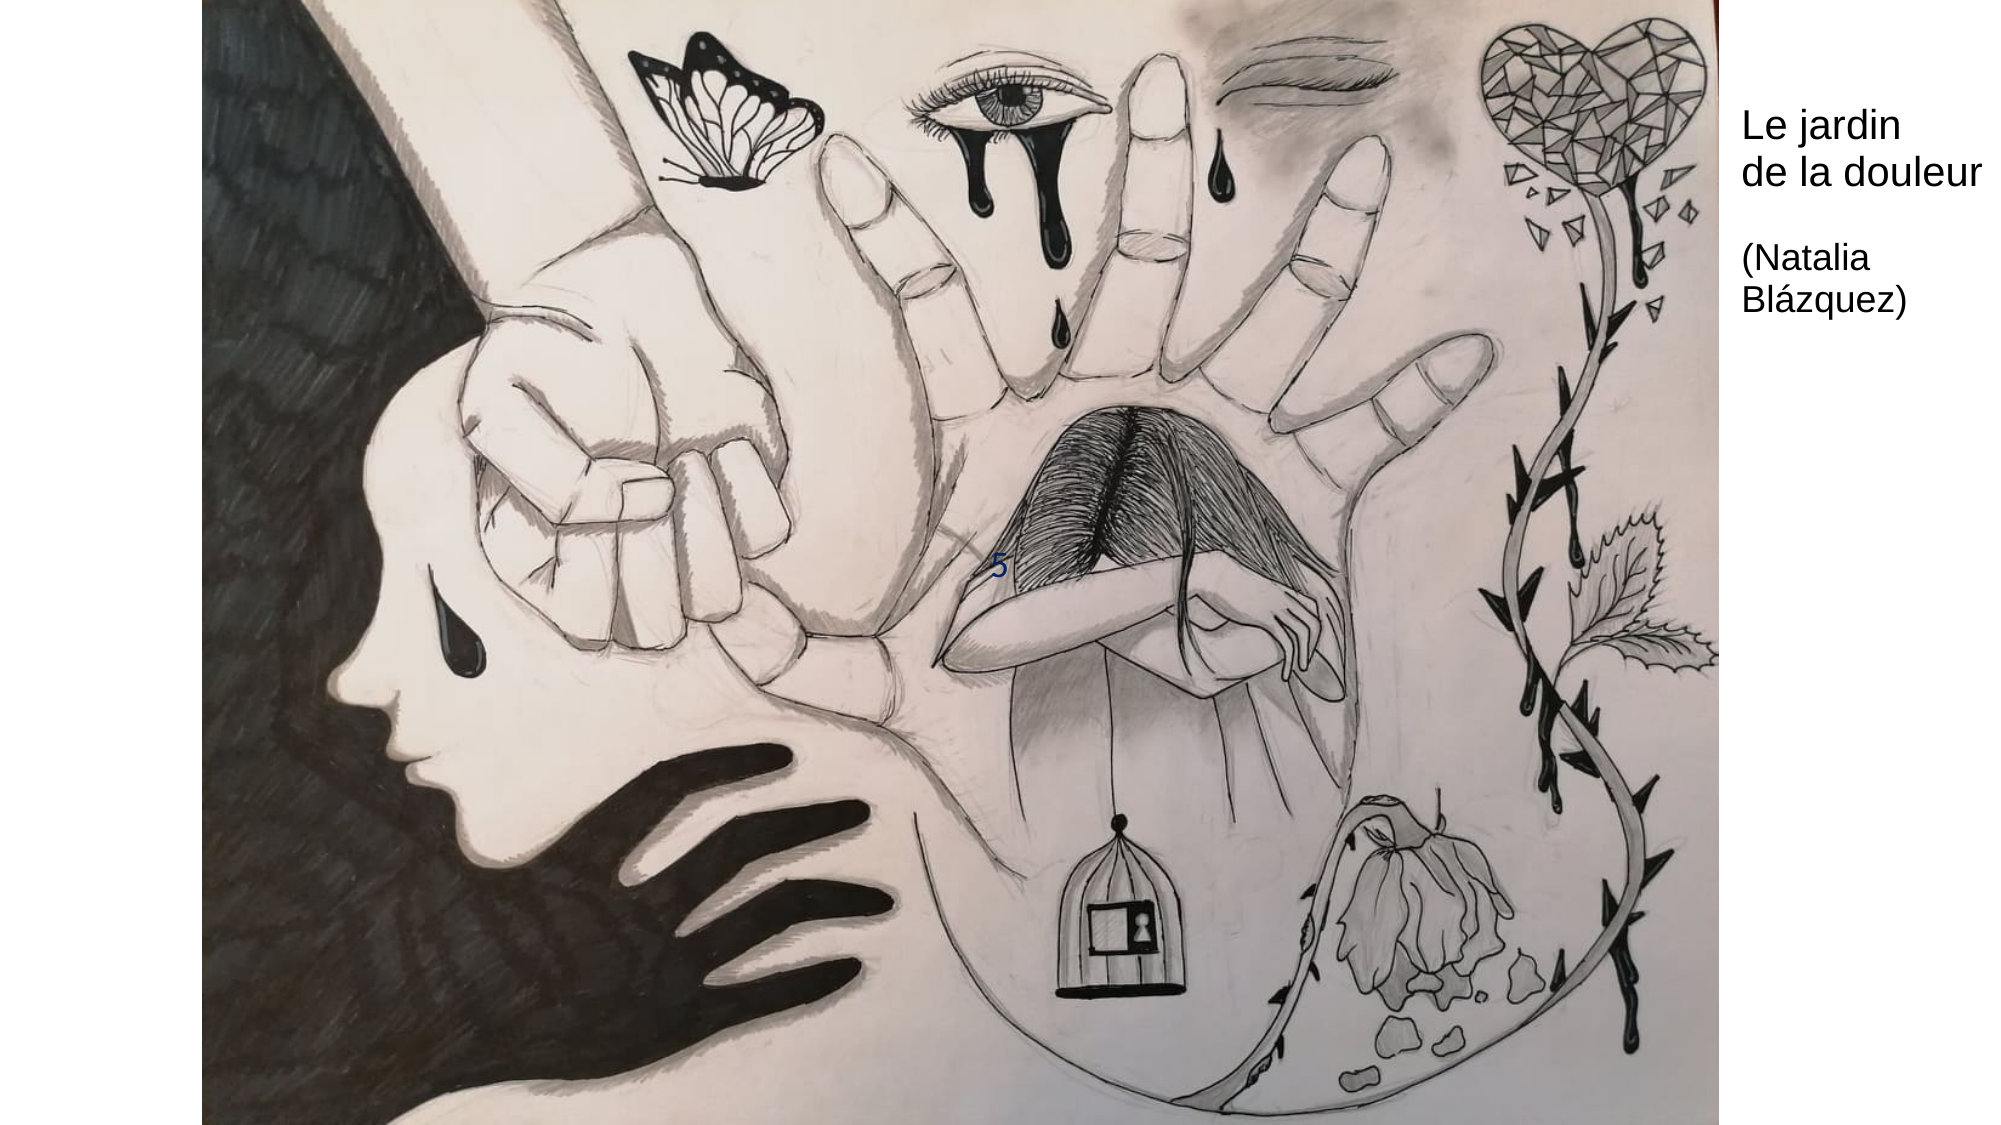

Le jardin
de la douleur
(Natalia Blázquez)
5